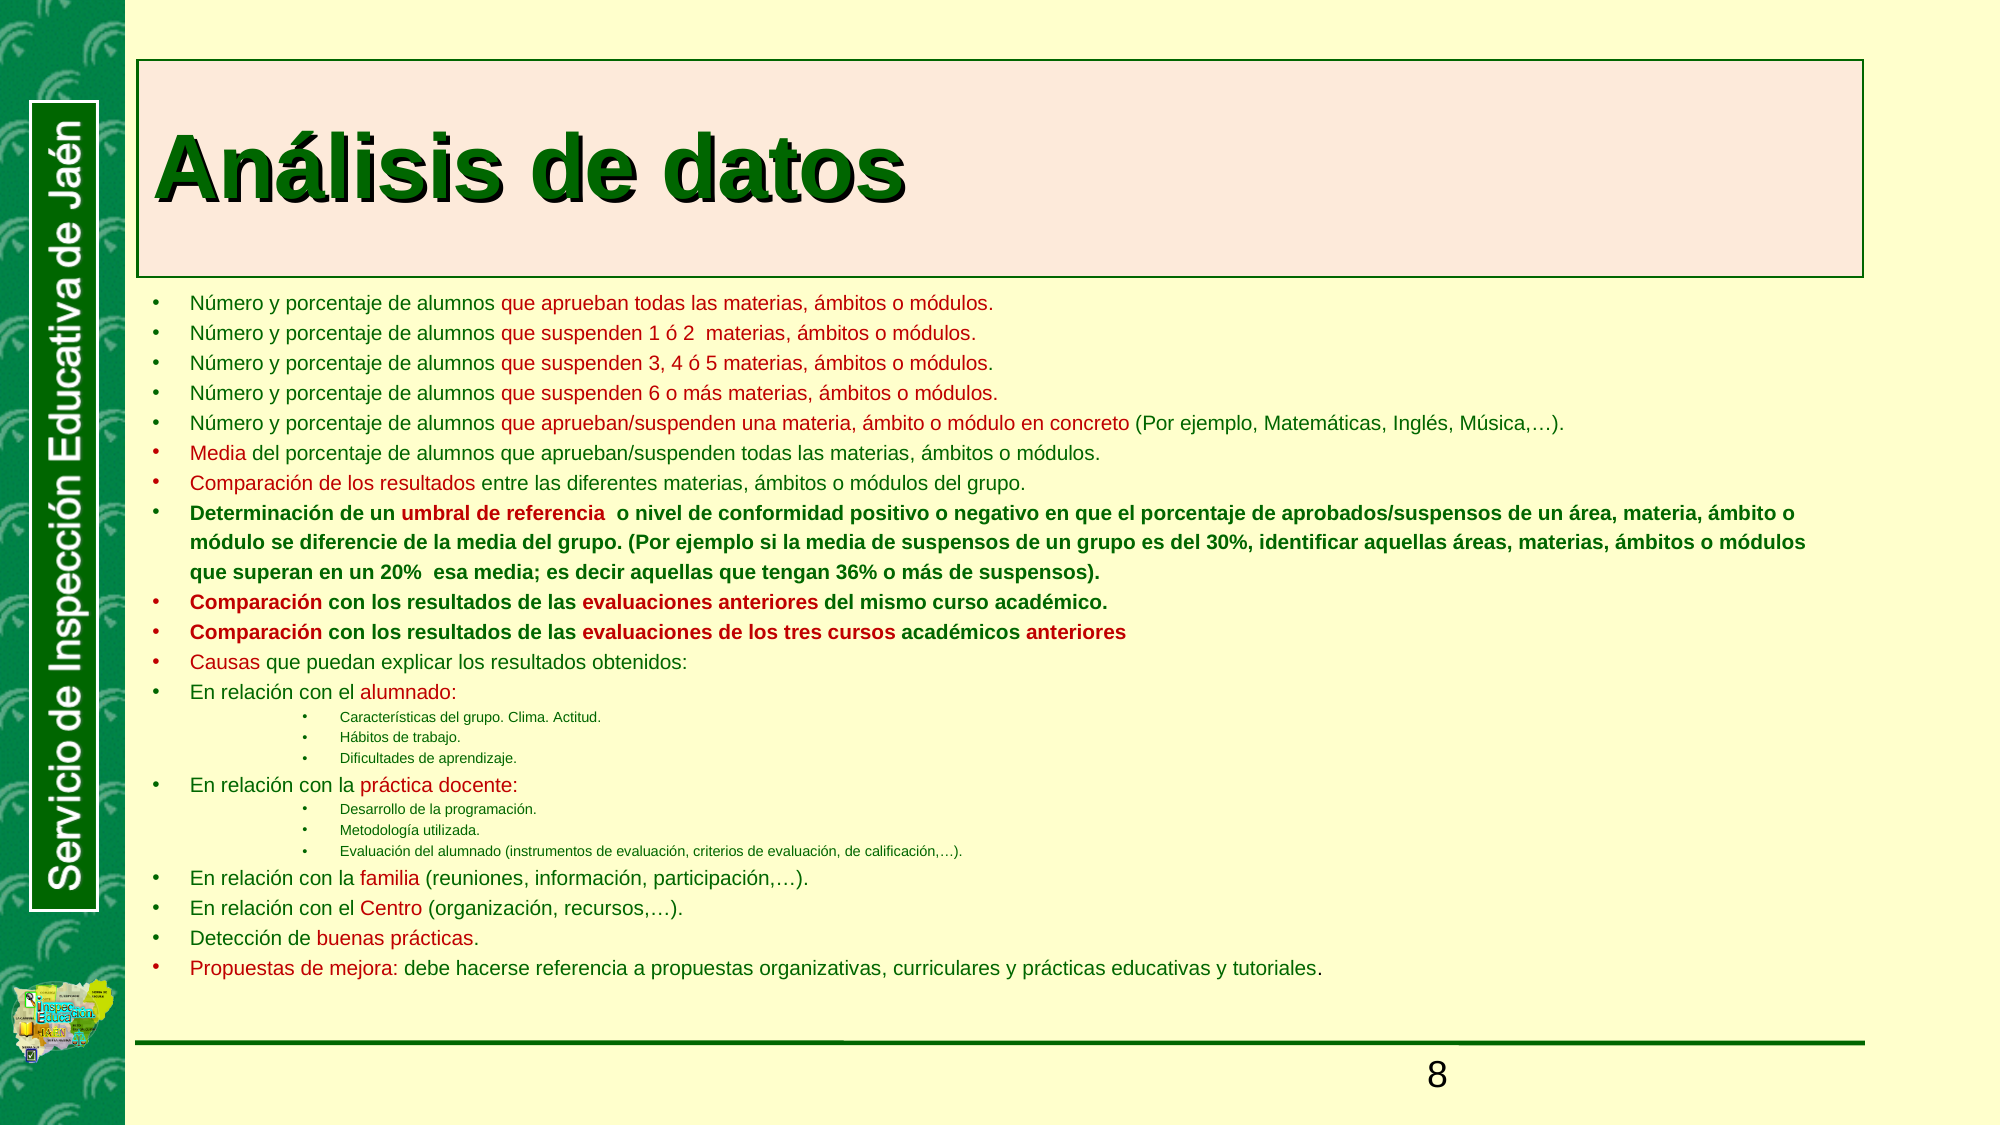

Análisis de datos
Número y porcentaje de alumnos que aprueban todas las materias, ámbitos o módulos.
Número y porcentaje de alumnos que suspenden 1 ó 2 materias, ámbitos o módulos.
Número y porcentaje de alumnos que suspenden 3, 4 ó 5 materias, ámbitos o módulos.
Número y porcentaje de alumnos que suspenden 6 o más materias, ámbitos o módulos.
Número y porcentaje de alumnos que aprueban/suspenden una materia, ámbito o módulo en concreto (Por ejemplo, Matemáticas, Inglés, Música,…).
Media del porcentaje de alumnos que aprueban/suspenden todas las materias, ámbitos o módulos.
Comparación de los resultados entre las diferentes materias, ámbitos o módulos del grupo.
Determinación de un umbral de referencia o nivel de conformidad positivo o negativo en que el porcentaje de aprobados/suspensos de un área, materia, ámbito o módulo se diferencie de la media del grupo. (Por ejemplo si la media de suspensos de un grupo es del 30%, identificar aquellas áreas, materias, ámbitos o módulos que superan en un 20% esa media; es decir aquellas que tengan 36% o más de suspensos).
Comparación con los resultados de las evaluaciones anteriores del mismo curso académico.
Comparación con los resultados de las evaluaciones de los tres cursos académicos anteriores
Causas que puedan explicar los resultados obtenidos:
En relación con el alumnado:
Características del grupo. Clima. Actitud.
Hábitos de trabajo.
Dificultades de aprendizaje.
En relación con la práctica docente:
Desarrollo de la programación.
Metodología utilizada.
Evaluación del alumnado (instrumentos de evaluación, criterios de evaluación, de calificación,…).
En relación con la familia (reuniones, información, participación,…).
En relación con el Centro (organización, recursos,…).
Detección de buenas prácticas.
Propuestas de mejora: debe hacerse referencia a propuestas organizativas, curriculares y prácticas educativas y tutoriales.